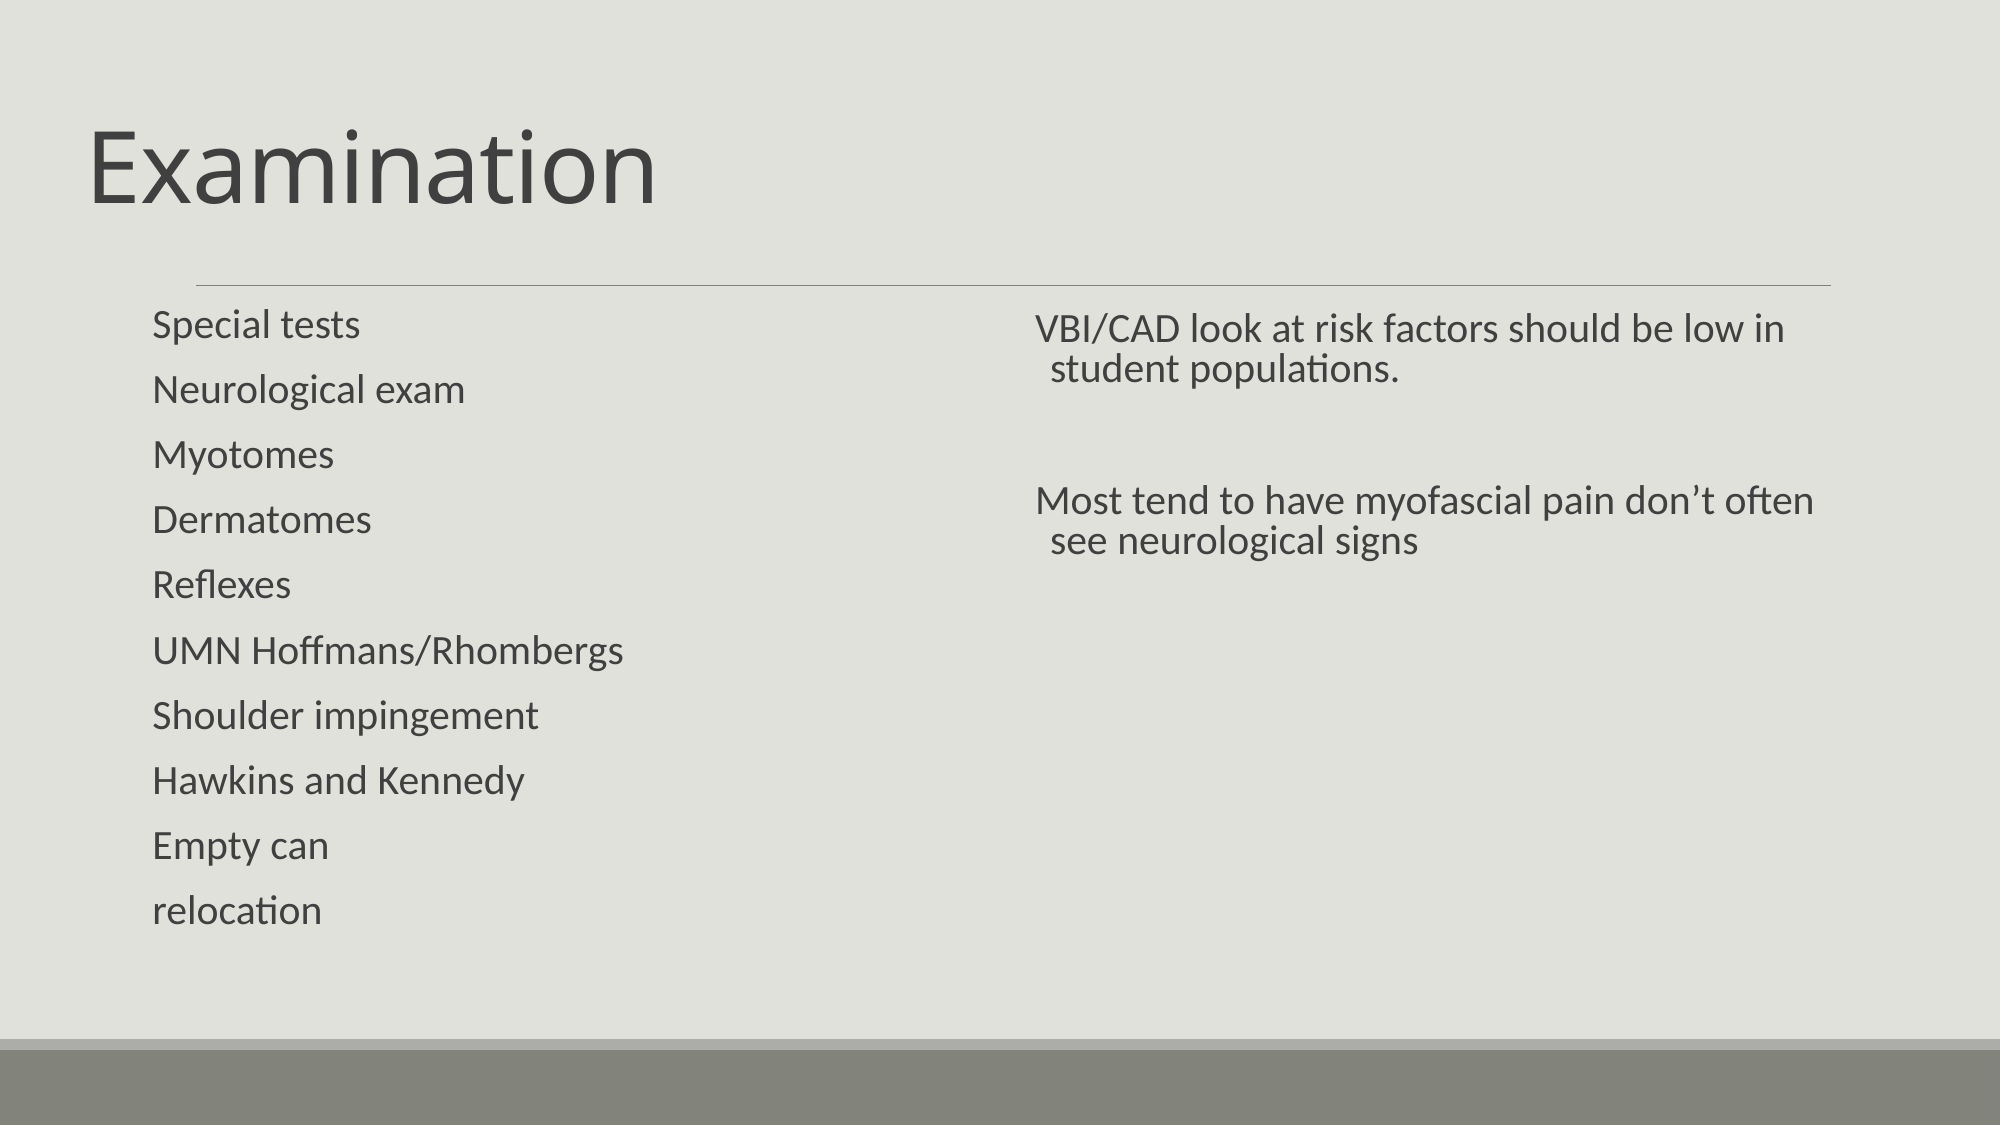

# Examination
Special tests
Neurological exam
Myotomes
Dermatomes
Reflexes
UMN Hoffmans/Rhombergs
Shoulder impingement
Hawkins and Kennedy
Empty can
relocation
VBI/CAD look at risk factors should be low in student populations.
Most tend to have myofascial pain don’t often see neurological signs